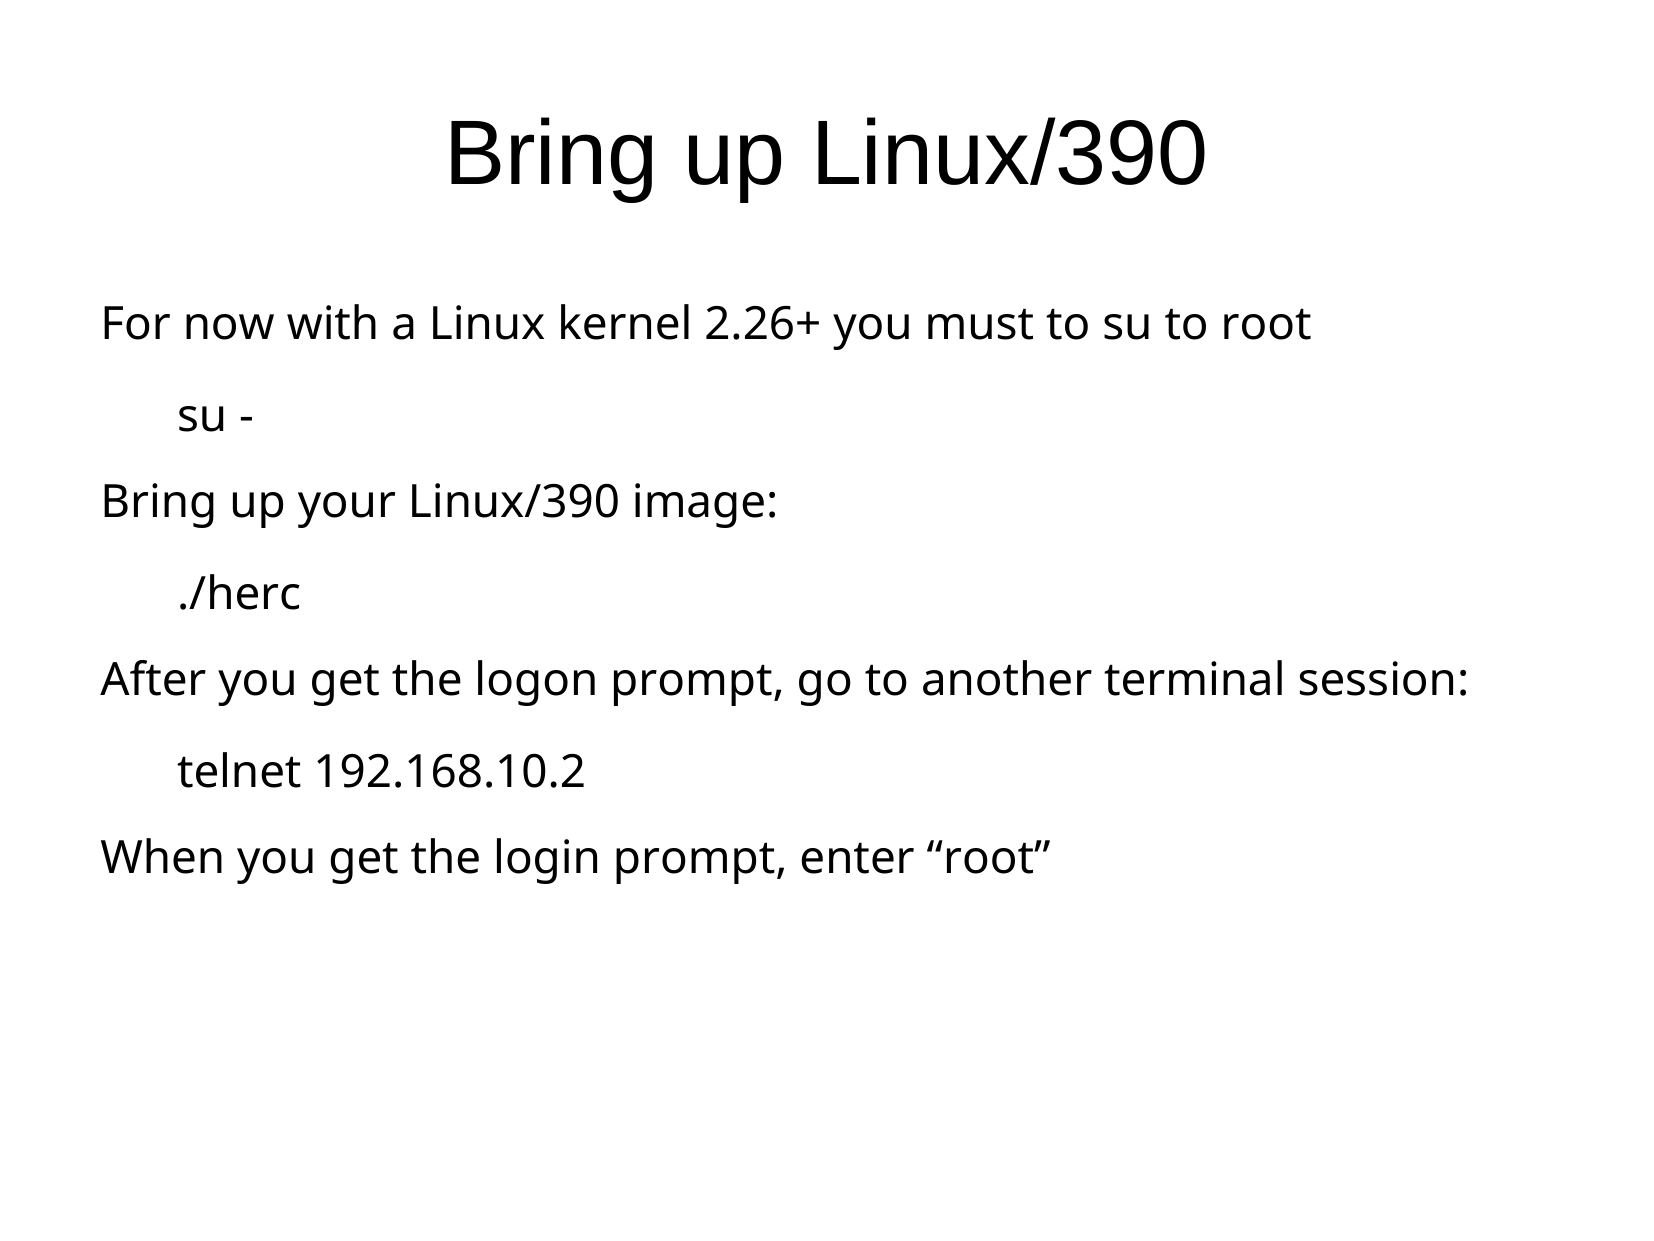

# Bring up Linux/390
For now with a Linux kernel 2.26+ you must to su to root
su -
Bring up your Linux/390 image:
./herc
After you get the logon prompt, go to another terminal session:
telnet 192.168.10.2
When you get the login prompt, enter “root”